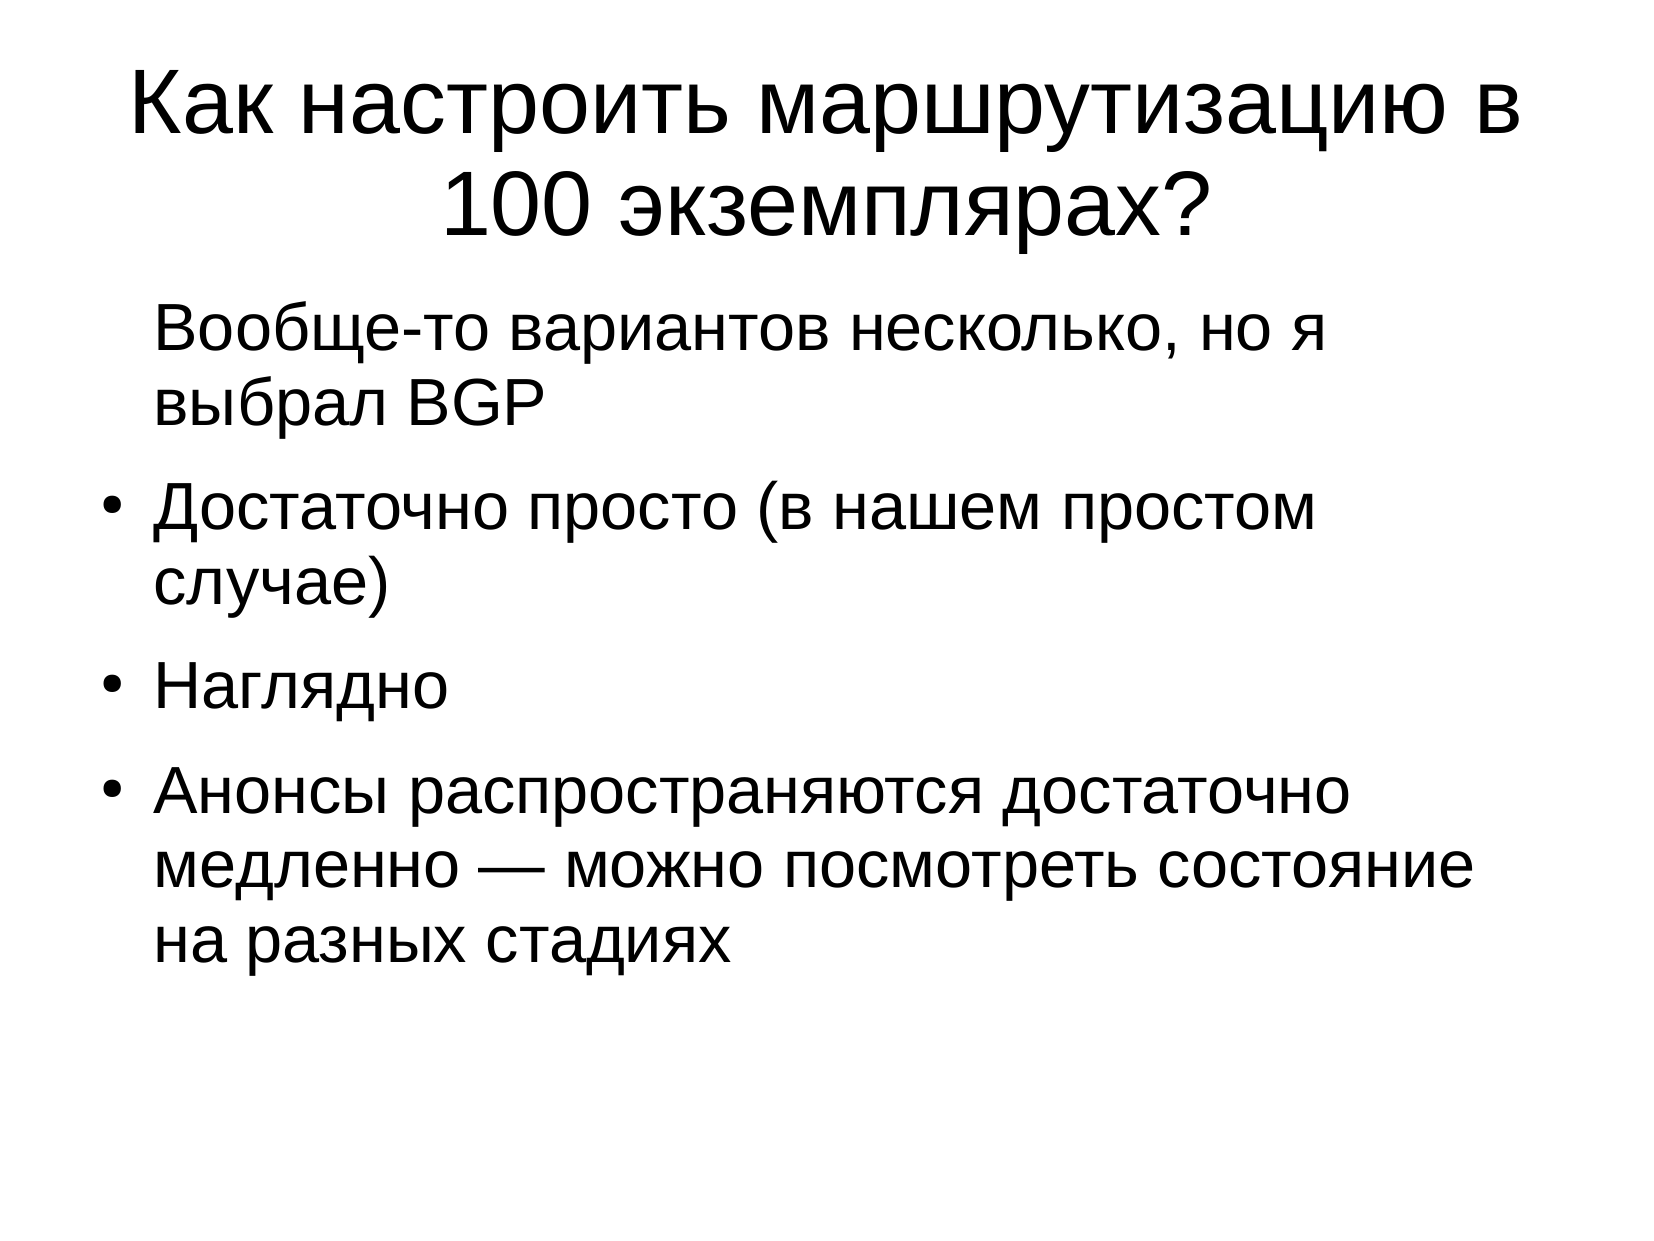

# Как настроить маршрутизацию в 100 экземплярах?
Вообще-то вариантов несколько, но я выбрал BGP
Достаточно просто (в нашем простом случае)
Наглядно
Анонсы распространяются достаточно медленно — можно посмотреть состояние на разных стадиях